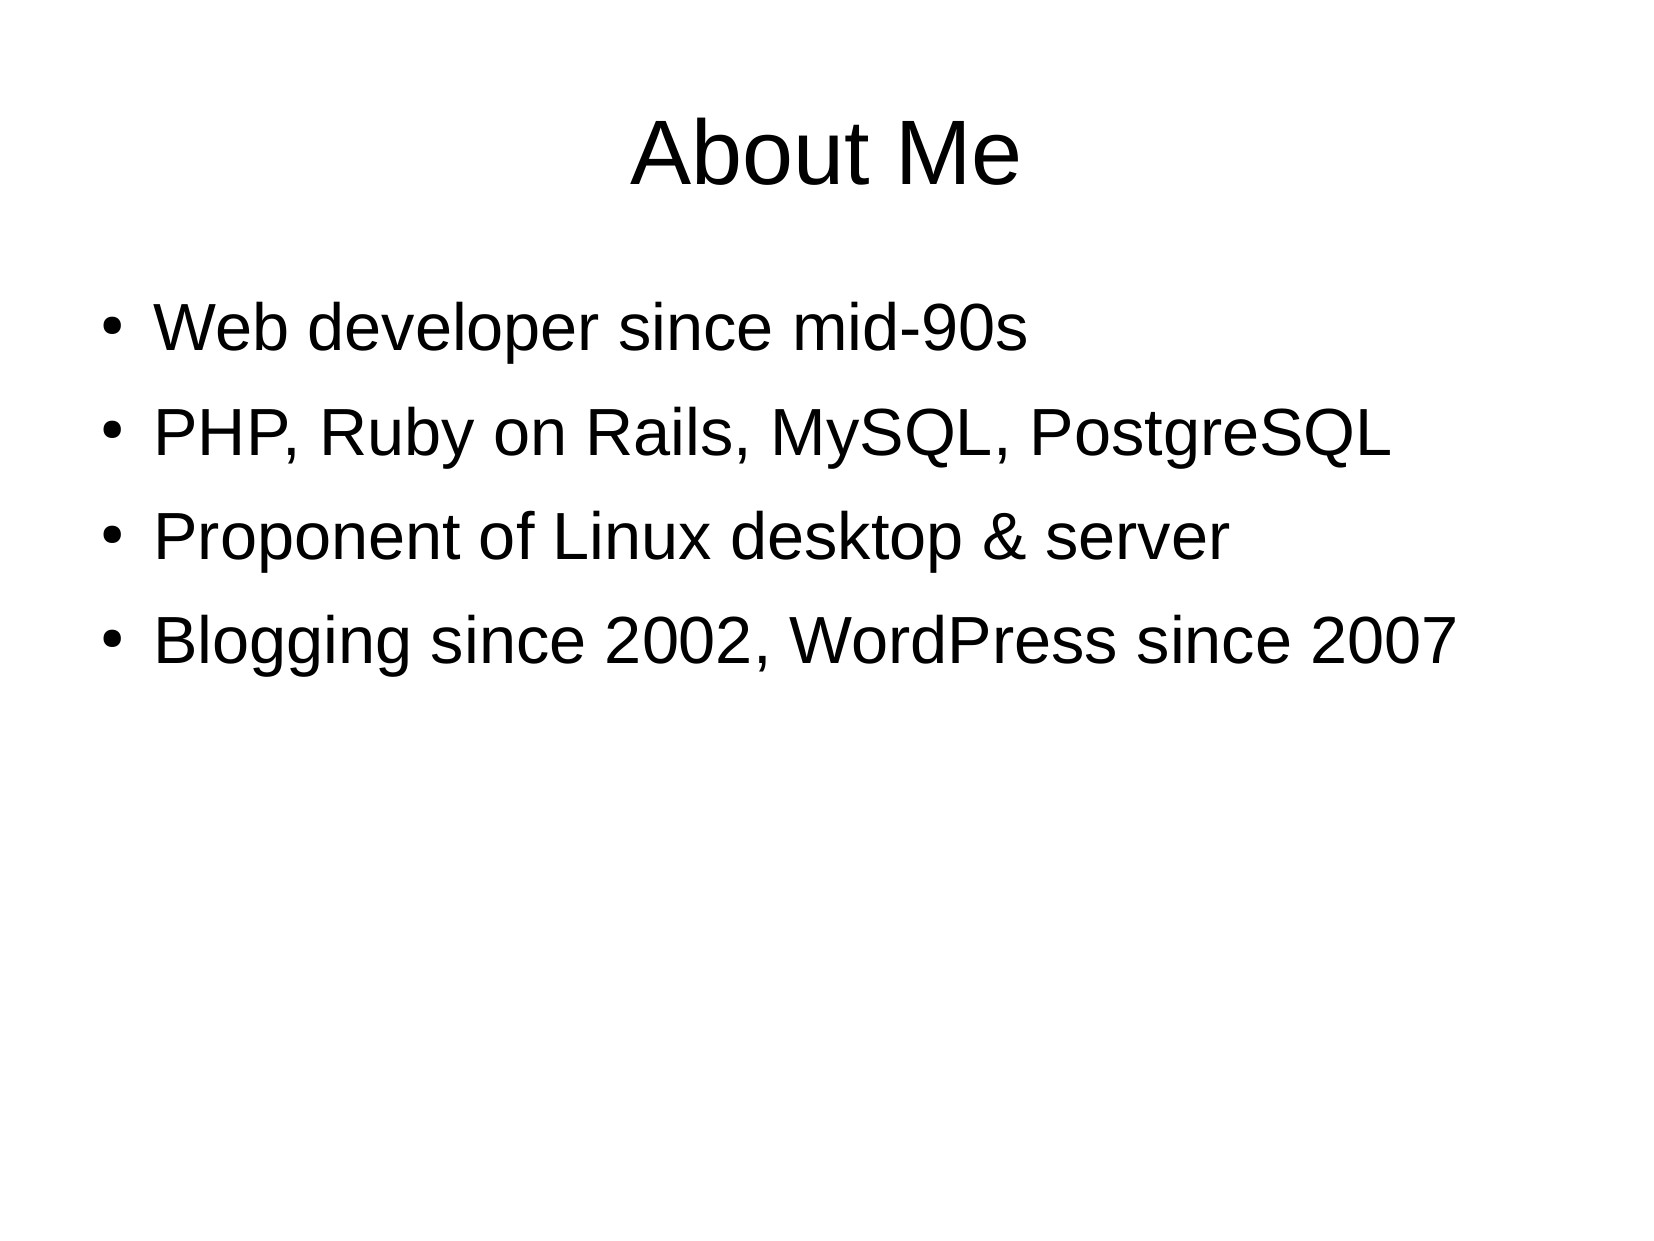

# About Me
Web developer since mid-90s
PHP, Ruby on Rails, MySQL, PostgreSQL
Proponent of Linux desktop & server
Blogging since 2002, WordPress since 2007